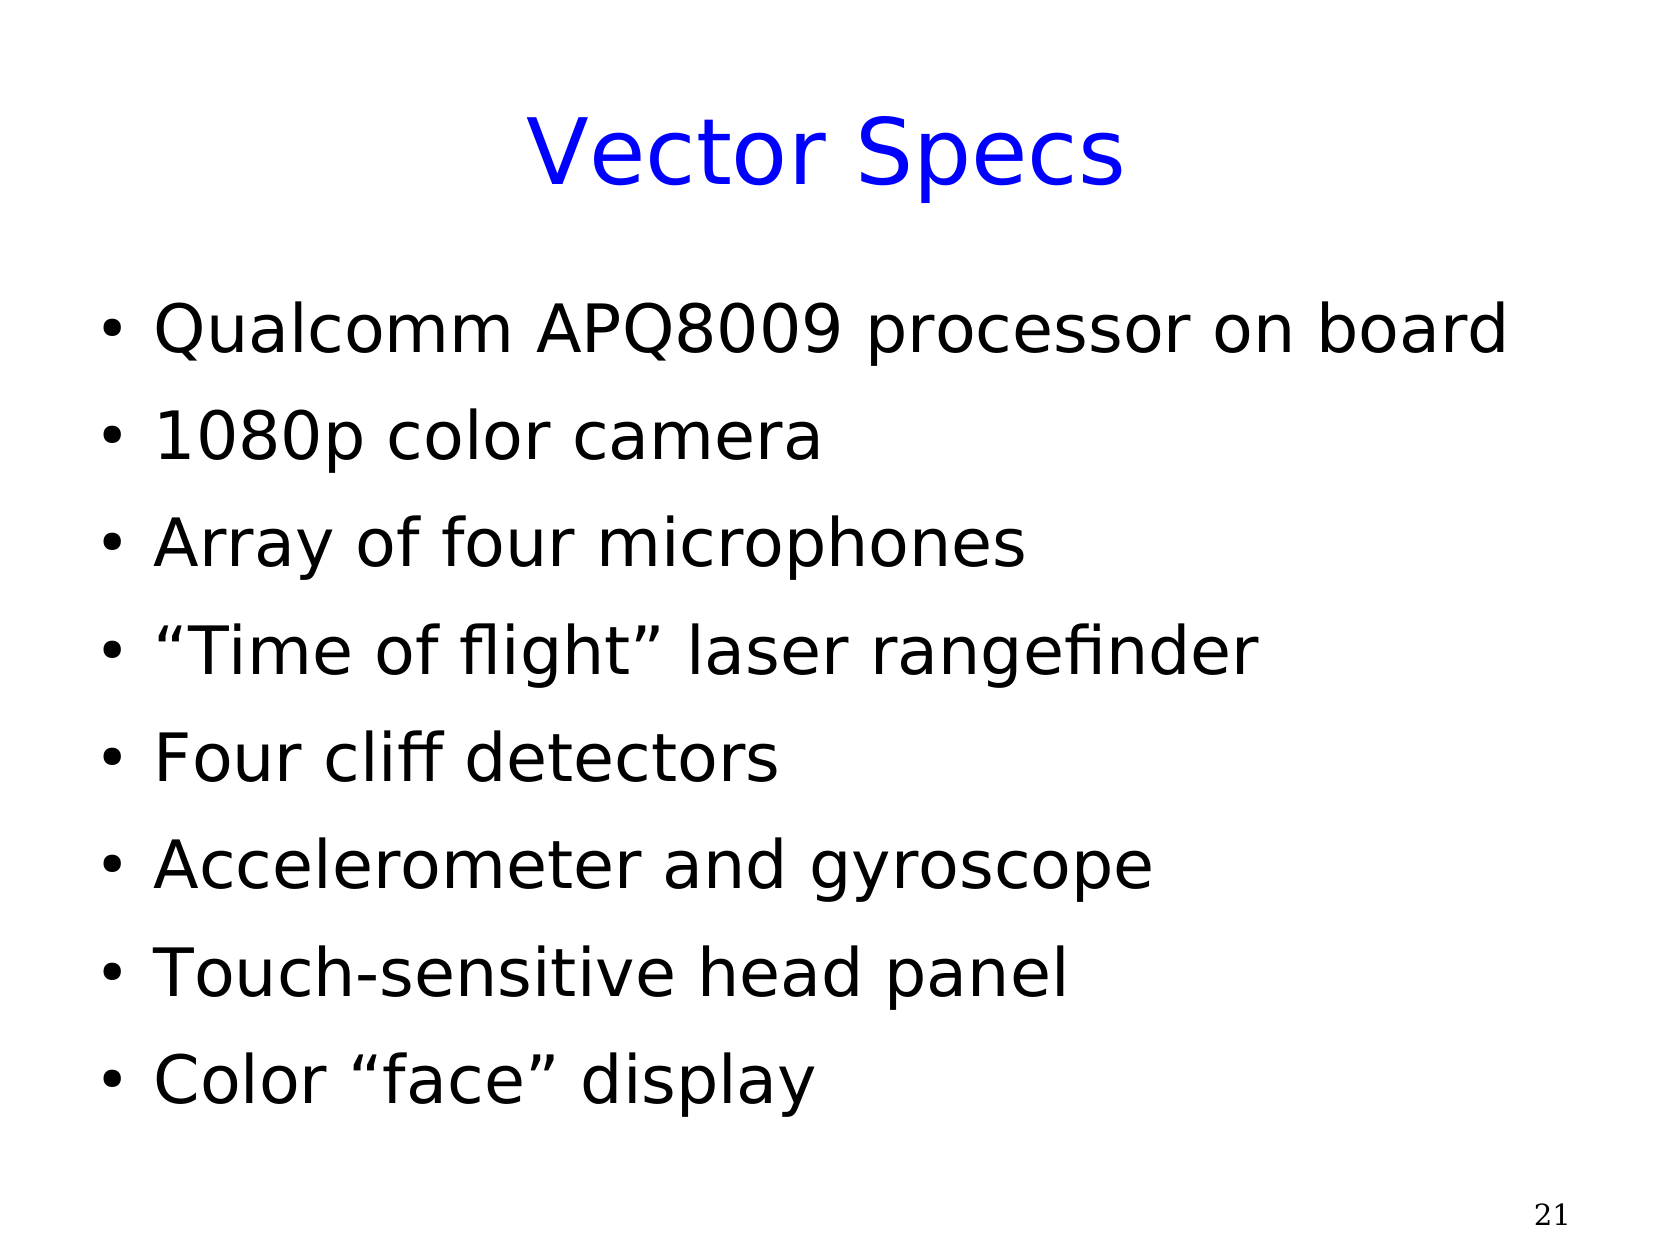

# Vector Specs
Qualcomm APQ8009 processor on board
1080p color camera
Array of four microphones
“Time of flight” laser rangefinder
Four cliff detectors
Accelerometer and gyroscope
Touch-sensitive head panel
Color “face” display
21